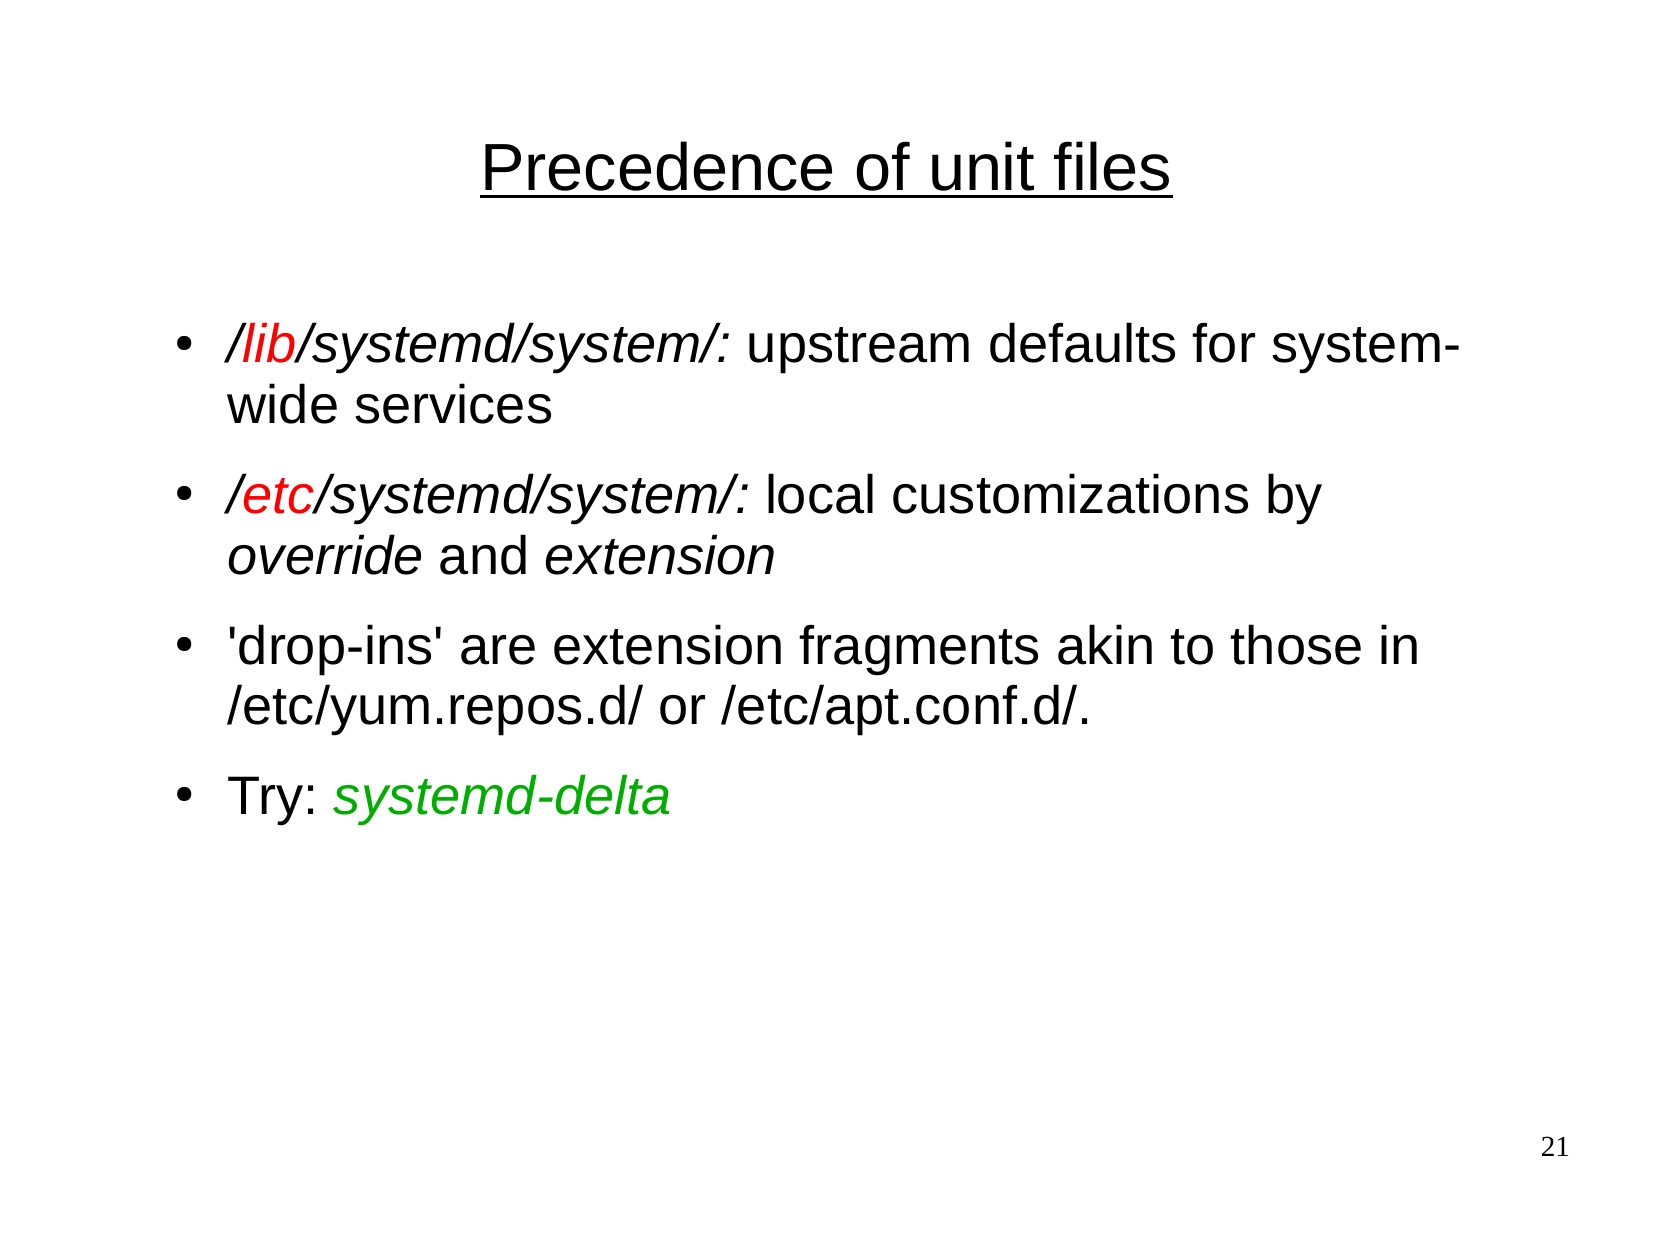

# Precedence of unit files
/lib/systemd/system/: upstream defaults for system-wide services
/etc/systemd/system/: local customizations by override and extension
'drop-ins' are extension fragments akin to those in /etc/yum.repos.d/ or /etc/apt.conf.d/.
Try: systemd-delta
21